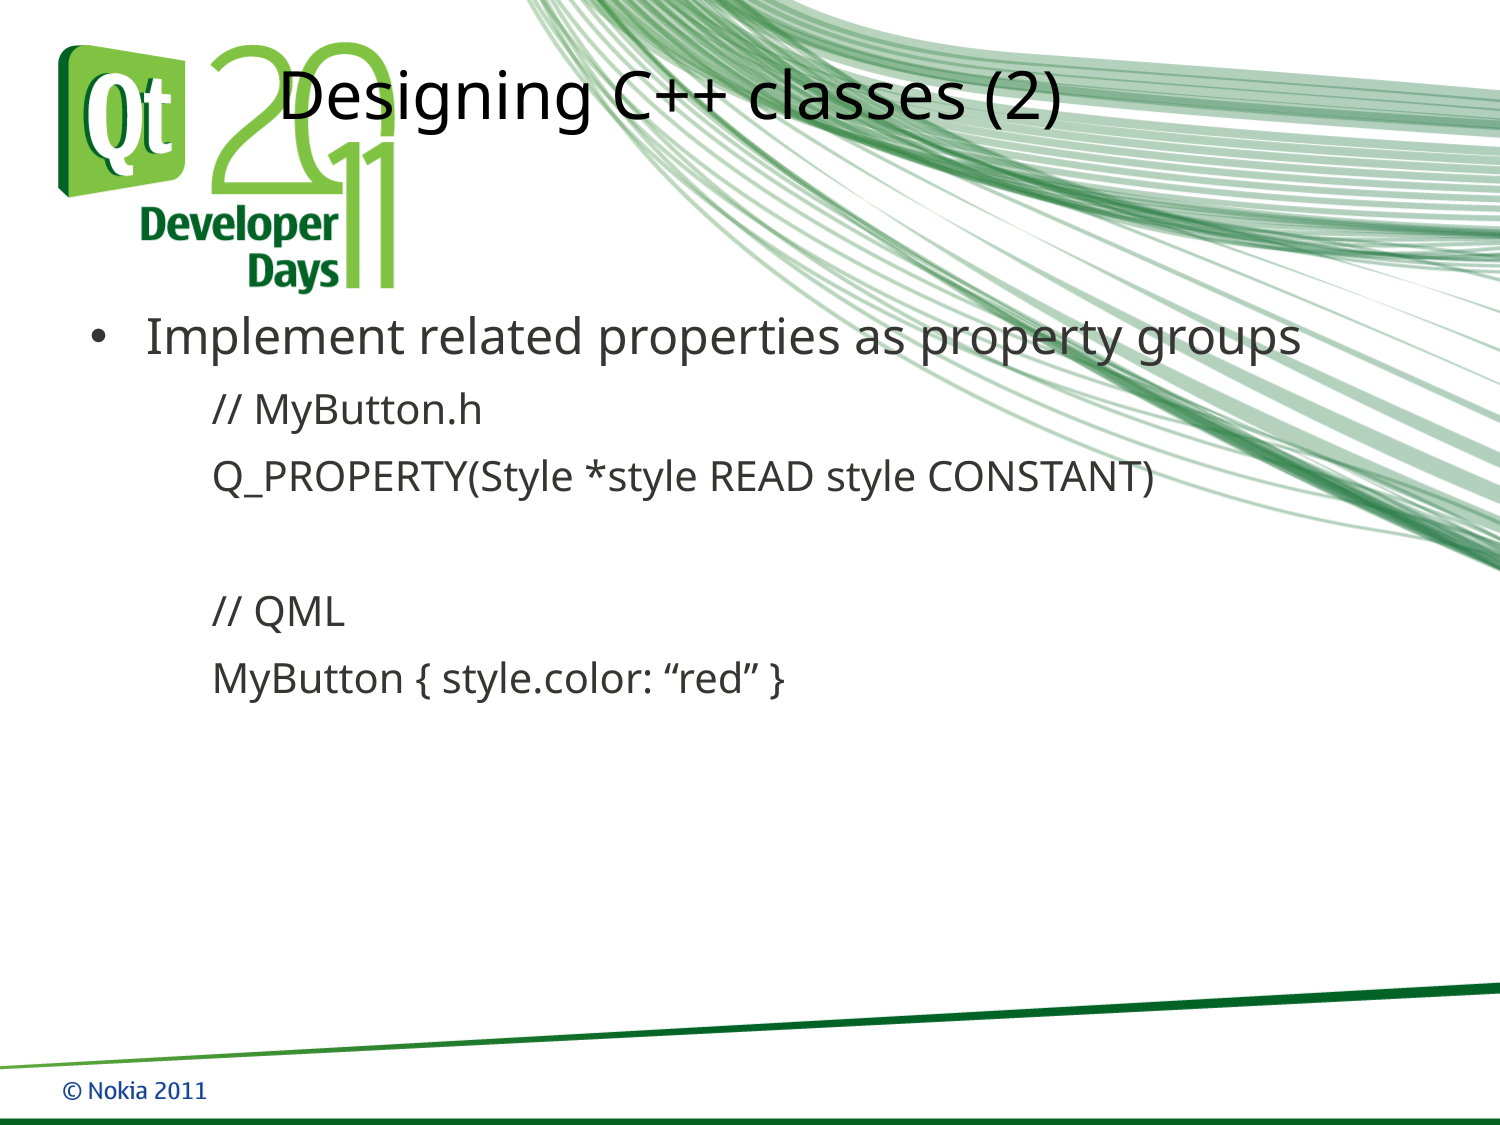

# Designing C++ classes (2)
Implement related properties as property groups
// MyButton.h
Q_PROPERTY(Style *style READ style CONSTANT)
// QML
MyButton { style.color: “red” }